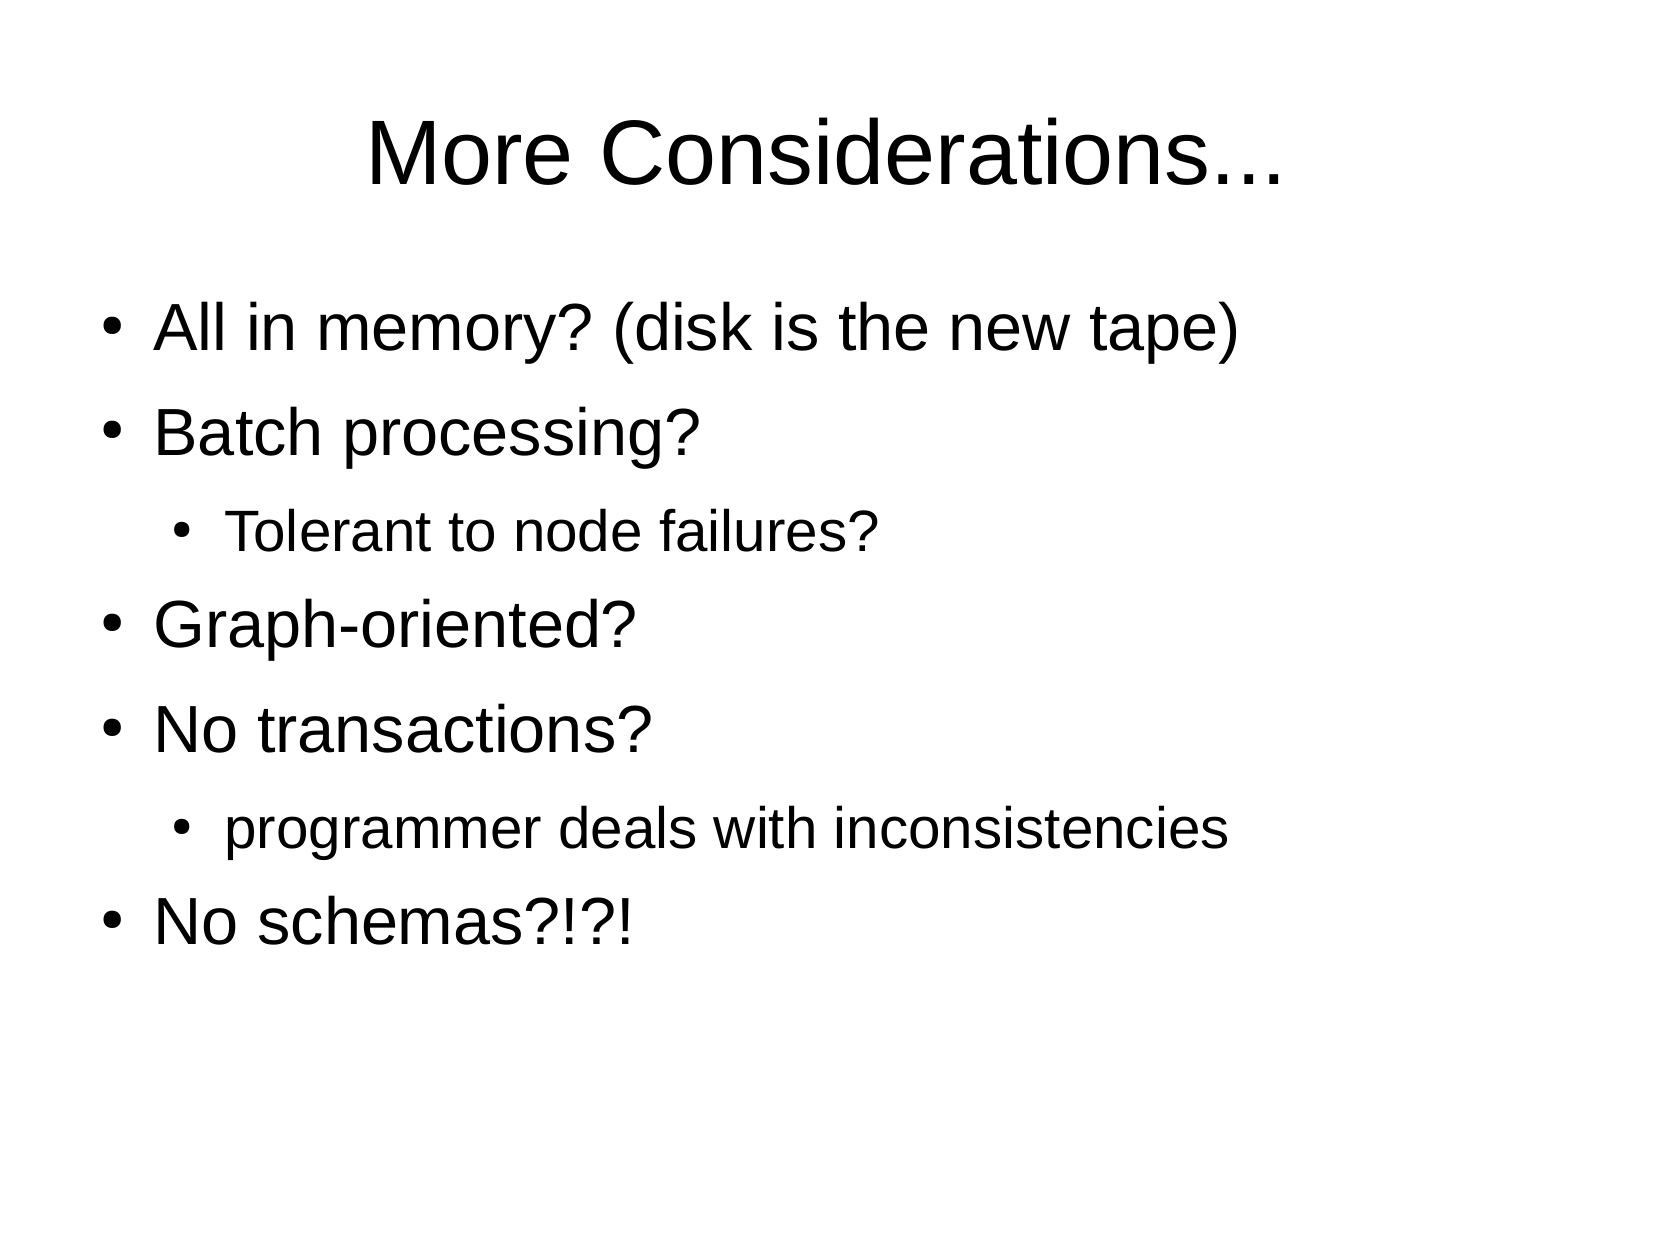

# More Considerations...
All in memory? (disk is the new tape)
Batch processing?
Tolerant to node failures?
Graph-oriented?
No transactions?
programmer deals with inconsistencies
No schemas?!?!